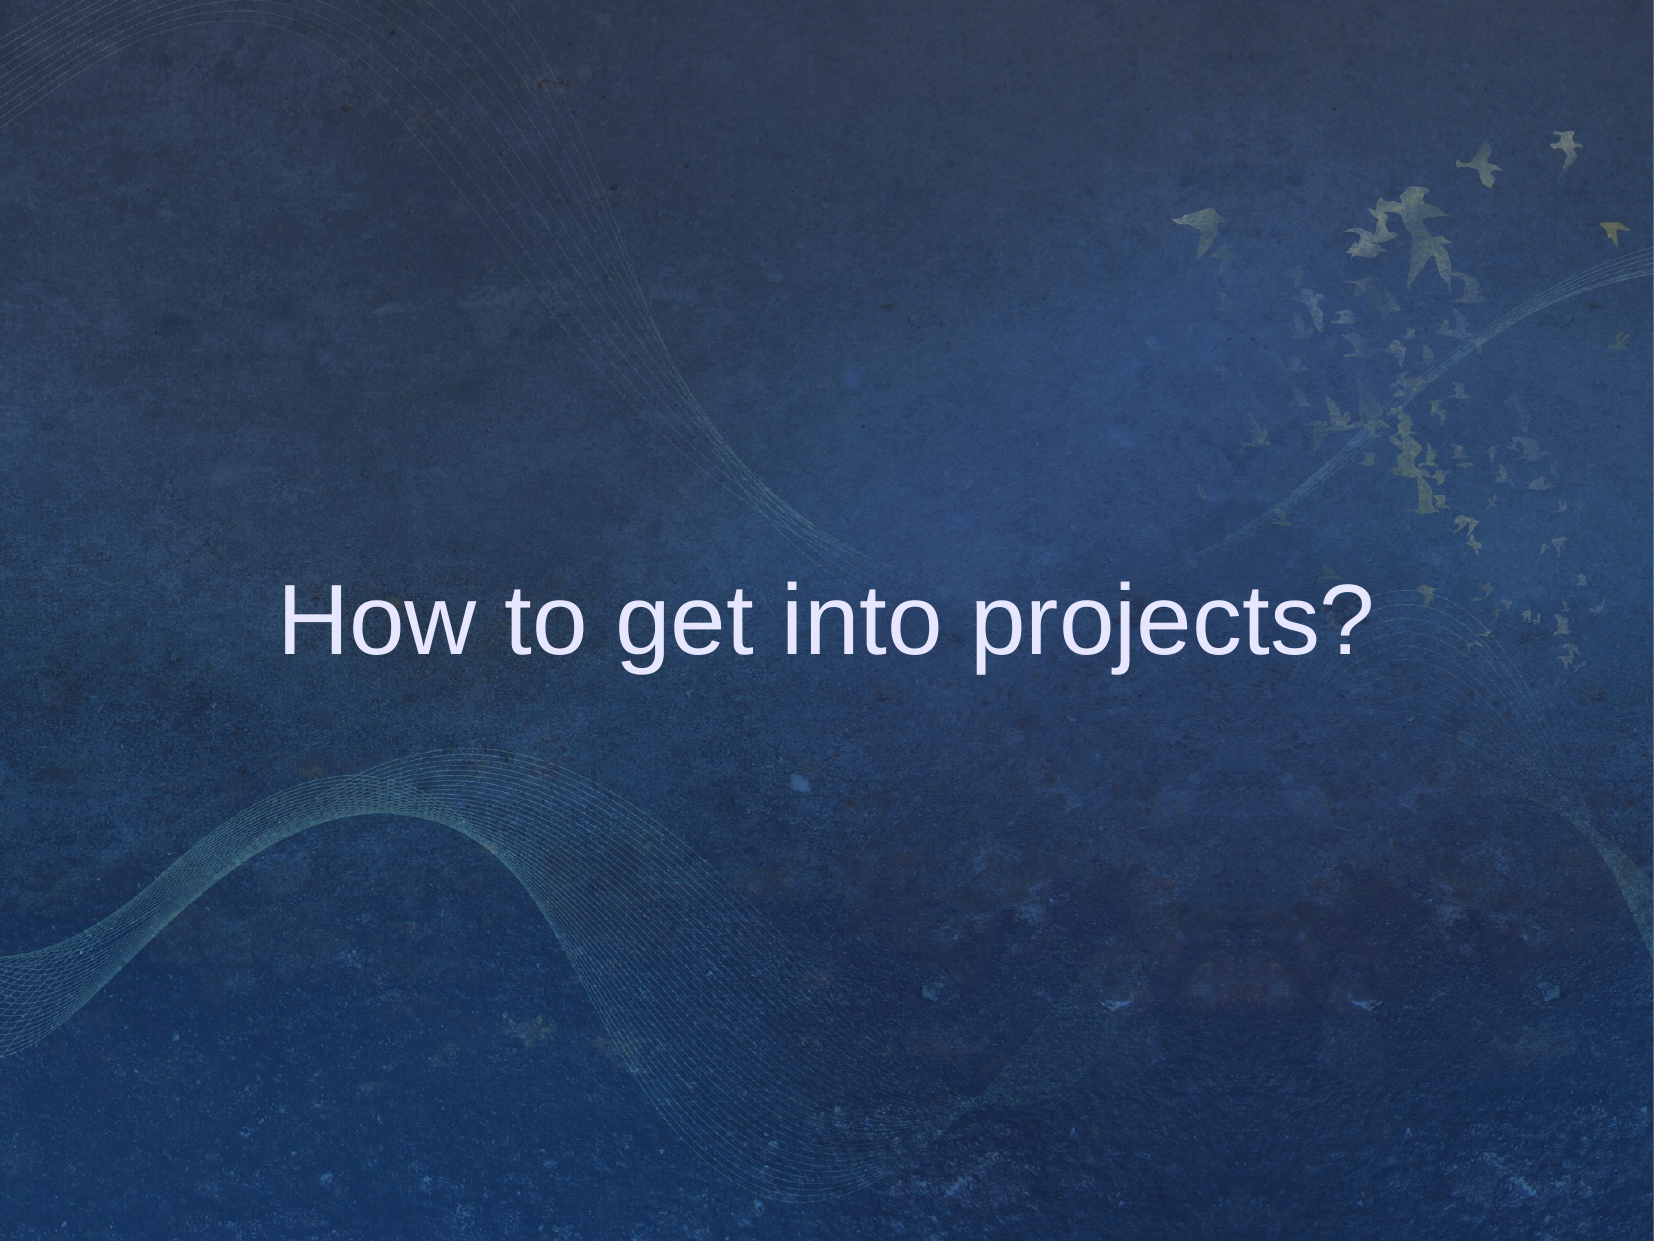

How to get into projects?
# Translation
 Artwork
 Documentation
 Ambassadors
 Infrastructure
 website
 Bug triage
 Marketing